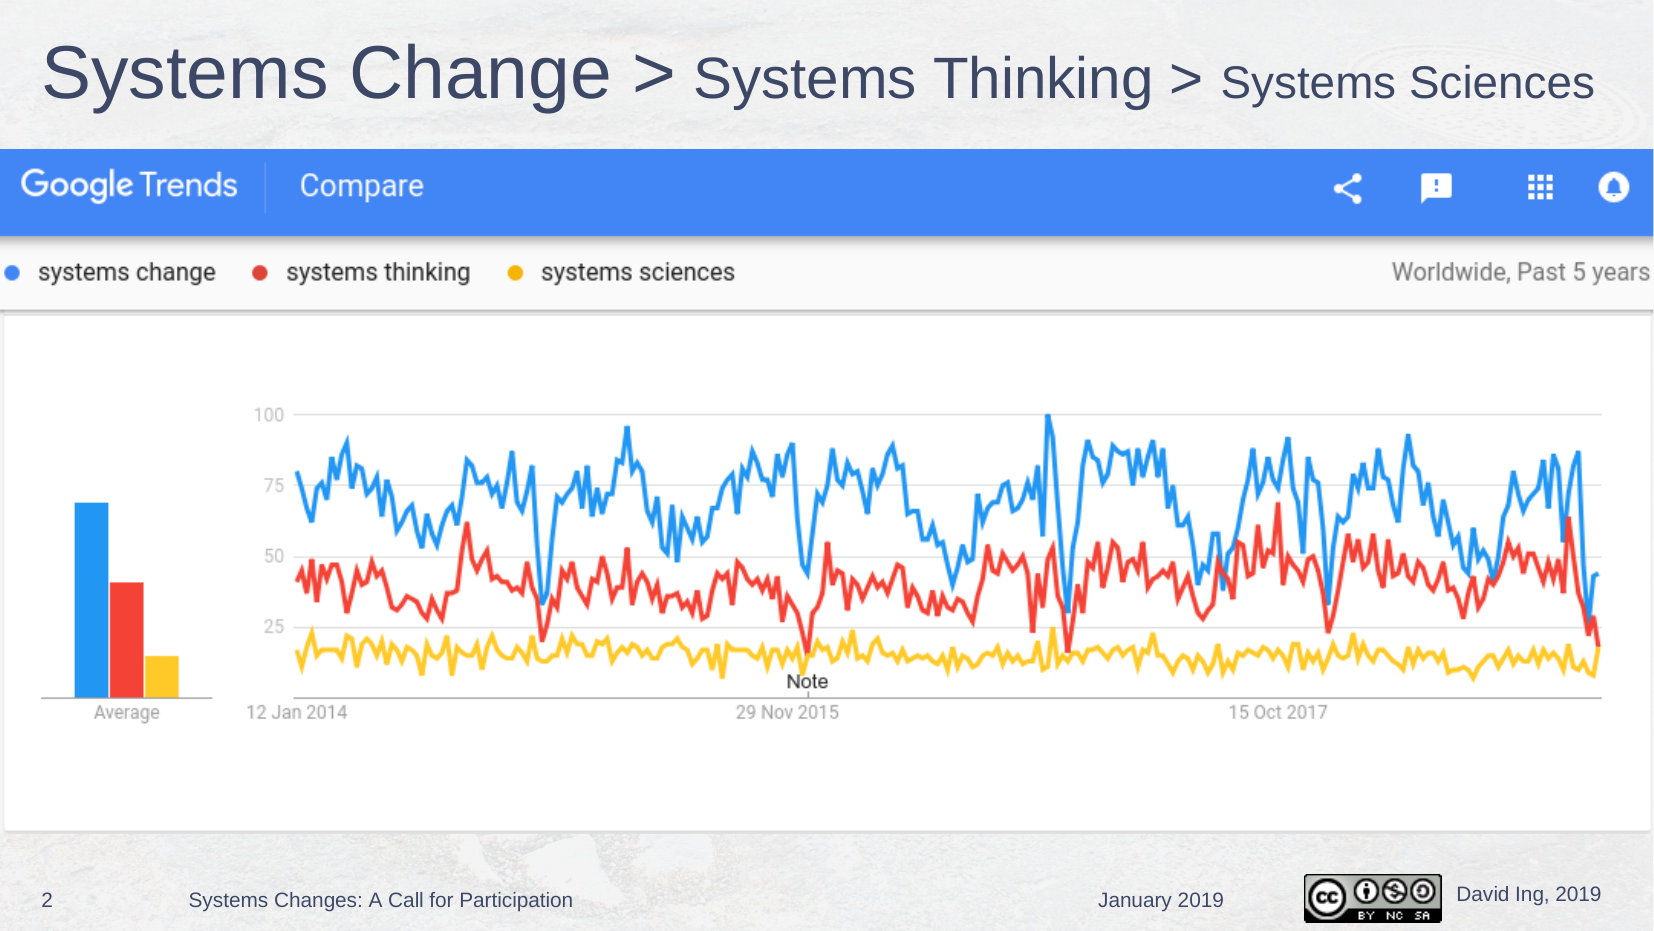

# Systems Change > Systems Thinking > Systems Sciences
Systems Changes: A Call for Participation
January 2019